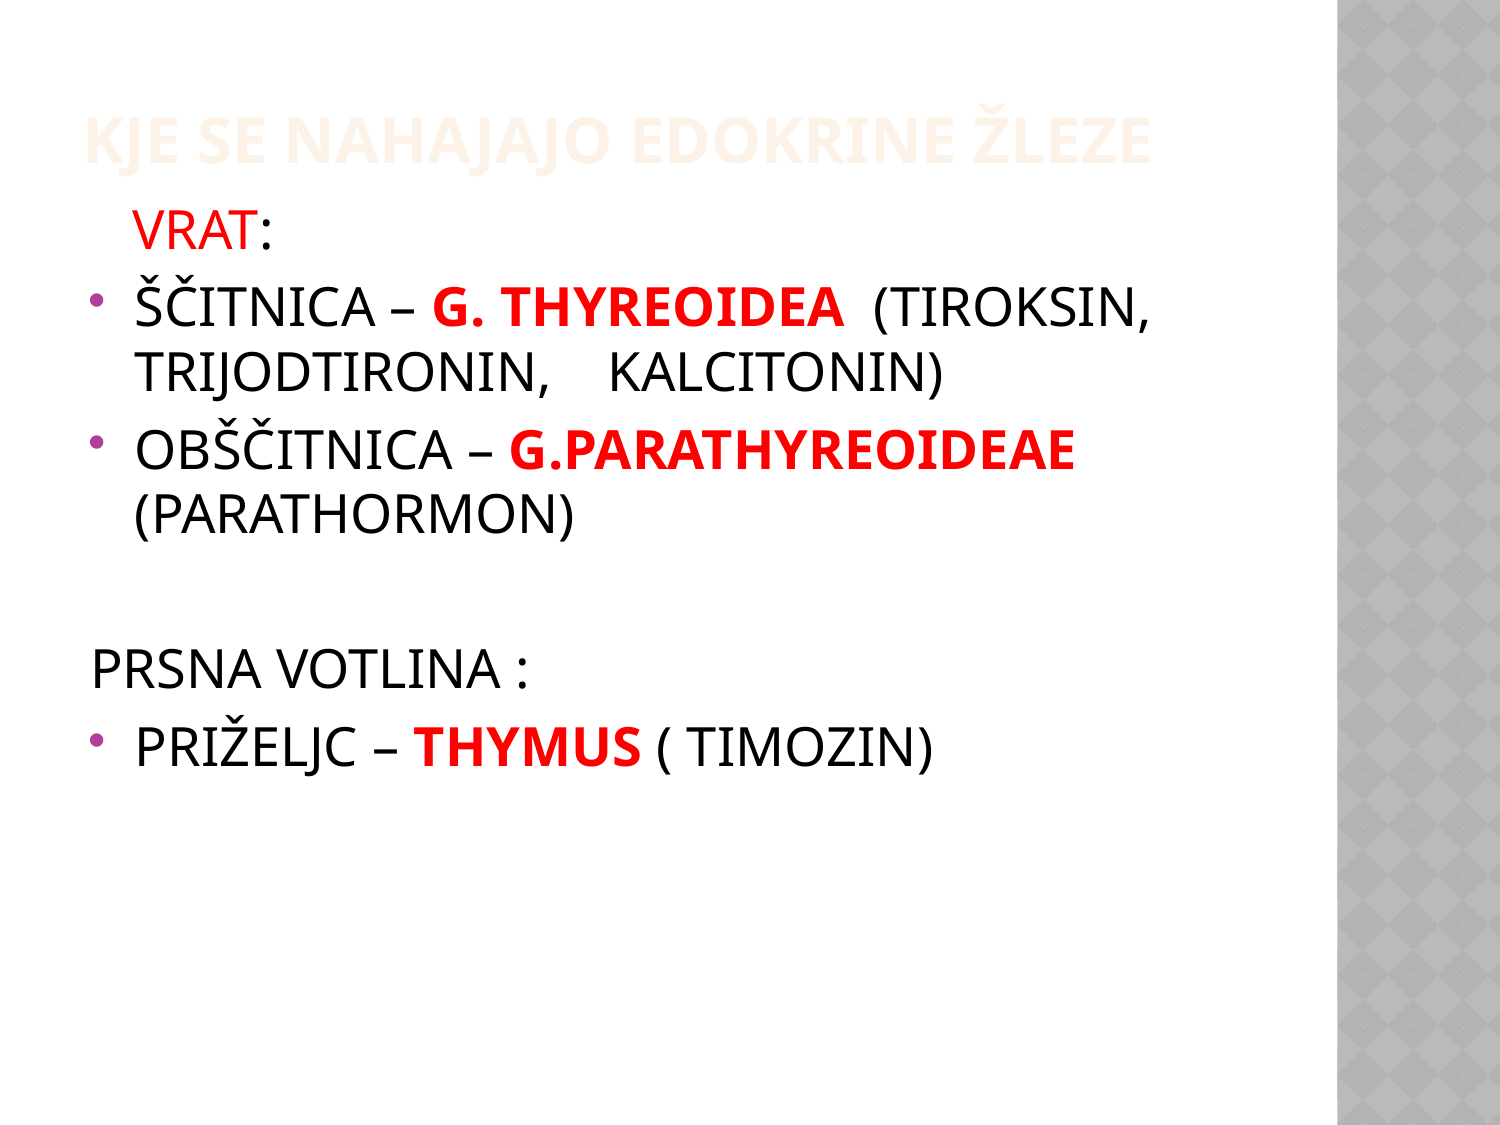

# KJE SE NAHAJAJO EDOKRINE ŽLEZE
 VRAT:
ŠČITNICA – G. THYREOIDEA (TIROKSIN, TRIJODTIRONIN, KALCITONIN)
OBŠČITNICA – G.PARATHYREOIDEAE (PARATHORMON)
PRSNA VOTLINA :
PRIŽELJC – THYMUS ( TIMOZIN)